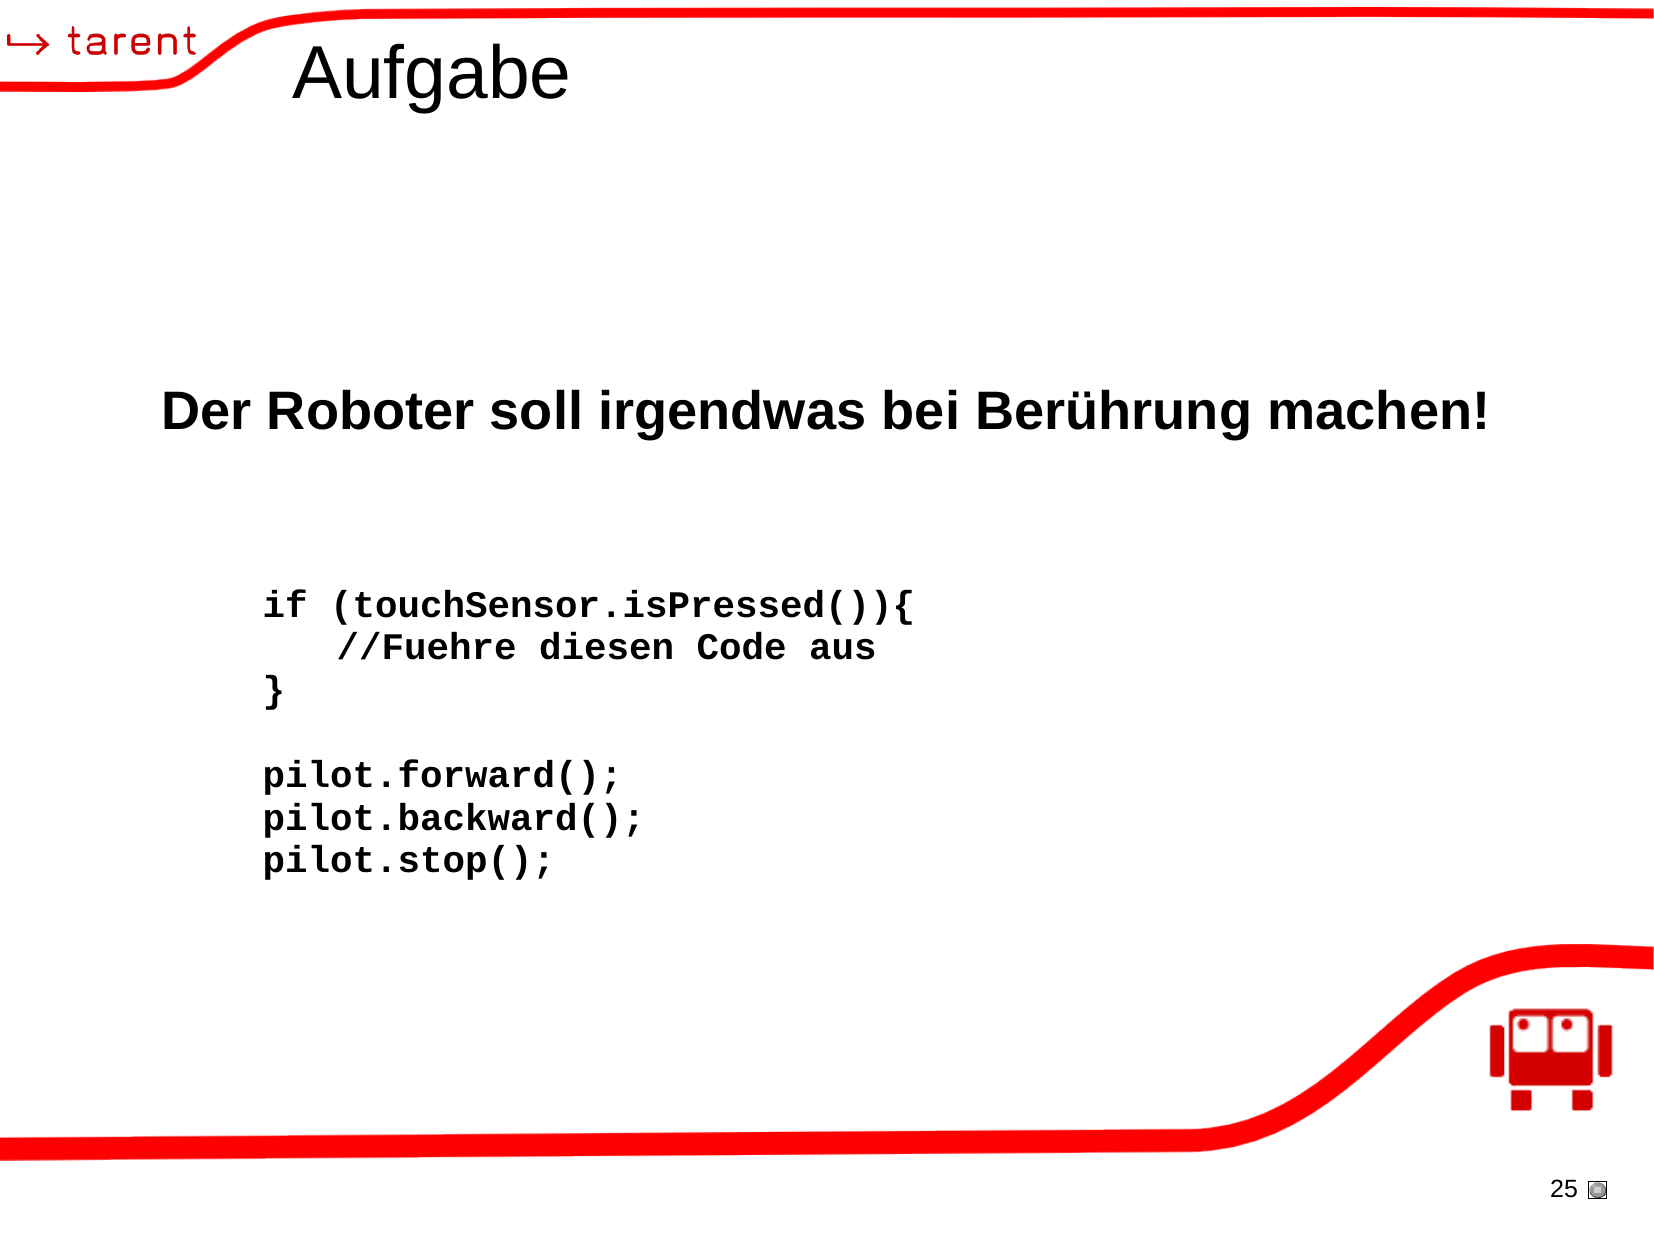

Aufgabe
Der Roboter soll irgendwas bei Berührung machen!
if (touchSensor.isPressed()){
	//Fuehre diesen Code aus
}
pilot.forward();
pilot.backward();
pilot.stop();